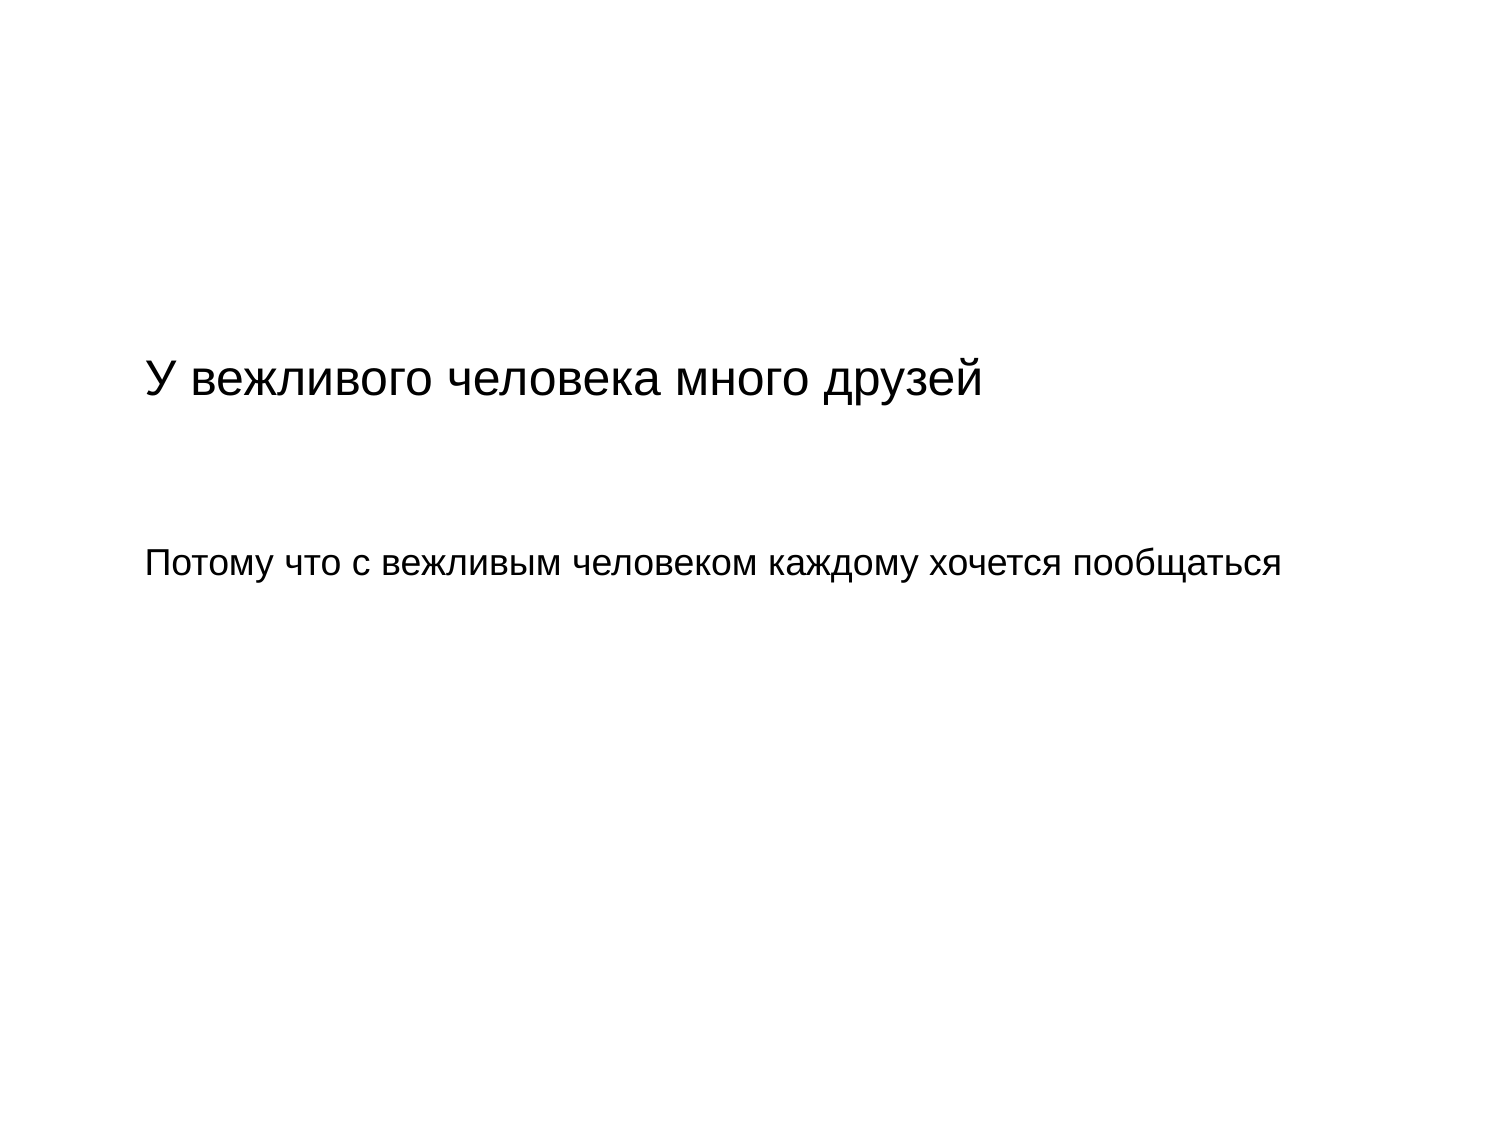

У вежливого человека много друзей
Потому что с вежливым человеком каждому хочется пообщаться